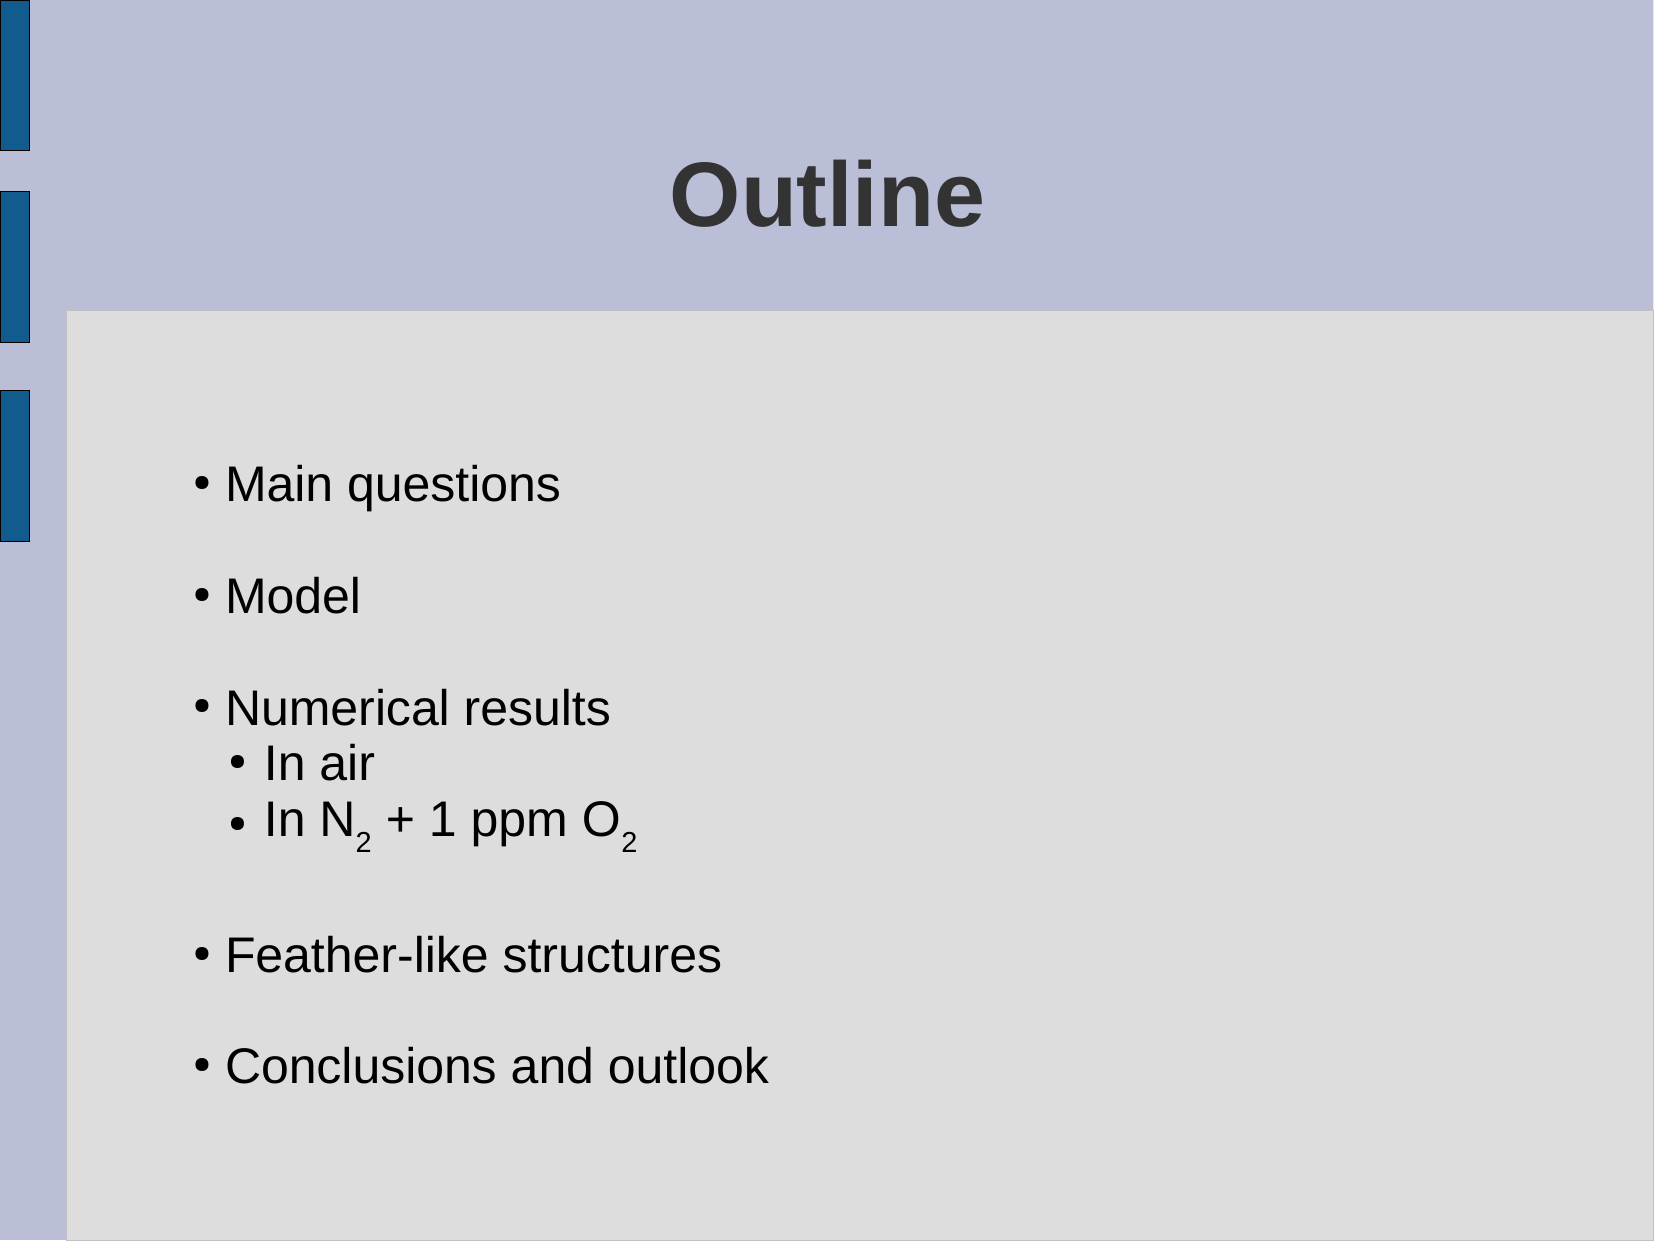

# Outline
 Main questions
 Model
 Numerical results
In air
In N2 + 1 ppm O2
 Feather-like structures
 Conclusions and outlook